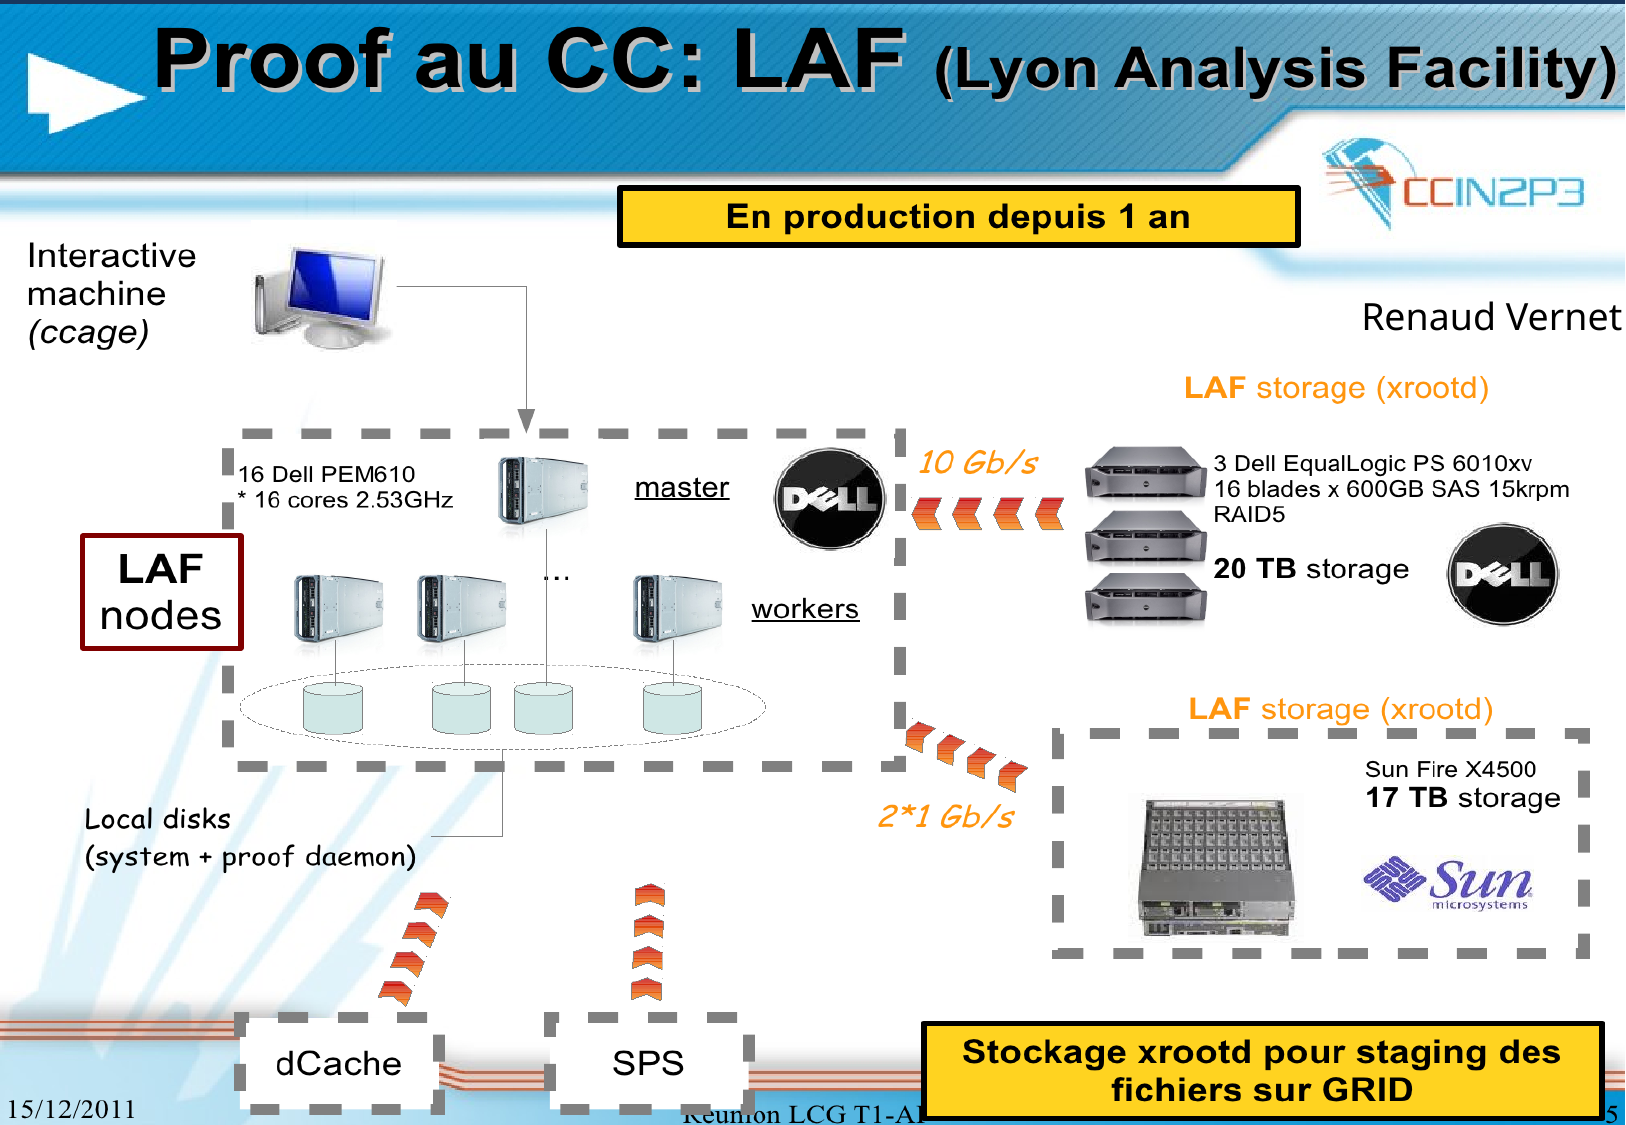

# Alice LAF At CC-IN2P3
Renaud Vernet